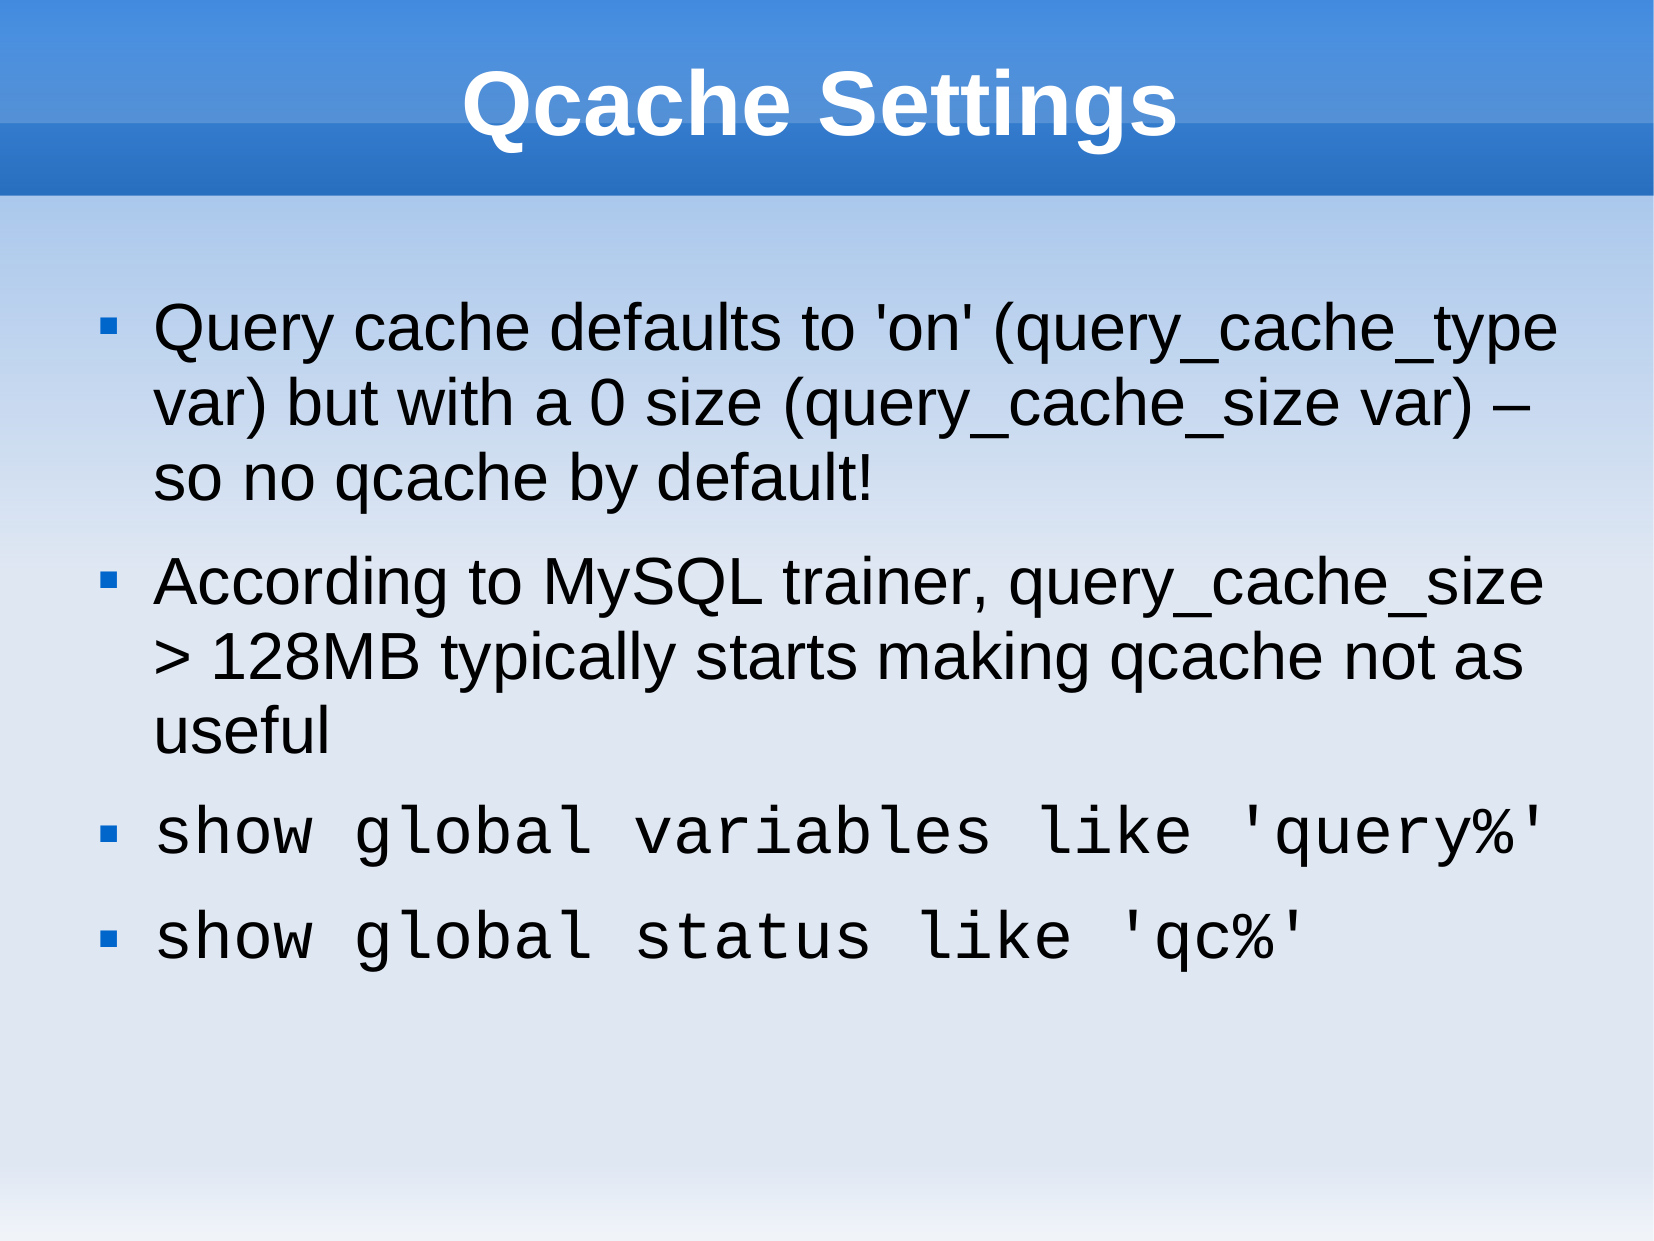

# Qcache Settings
Query cache defaults to 'on' (query_cache_type var) but with a 0 size (query_cache_size var) – so no qcache by default!
According to MySQL trainer, query_cache_size > 128MB typically starts making qcache not as useful
show global variables like 'query%'
show global status like 'qc%'